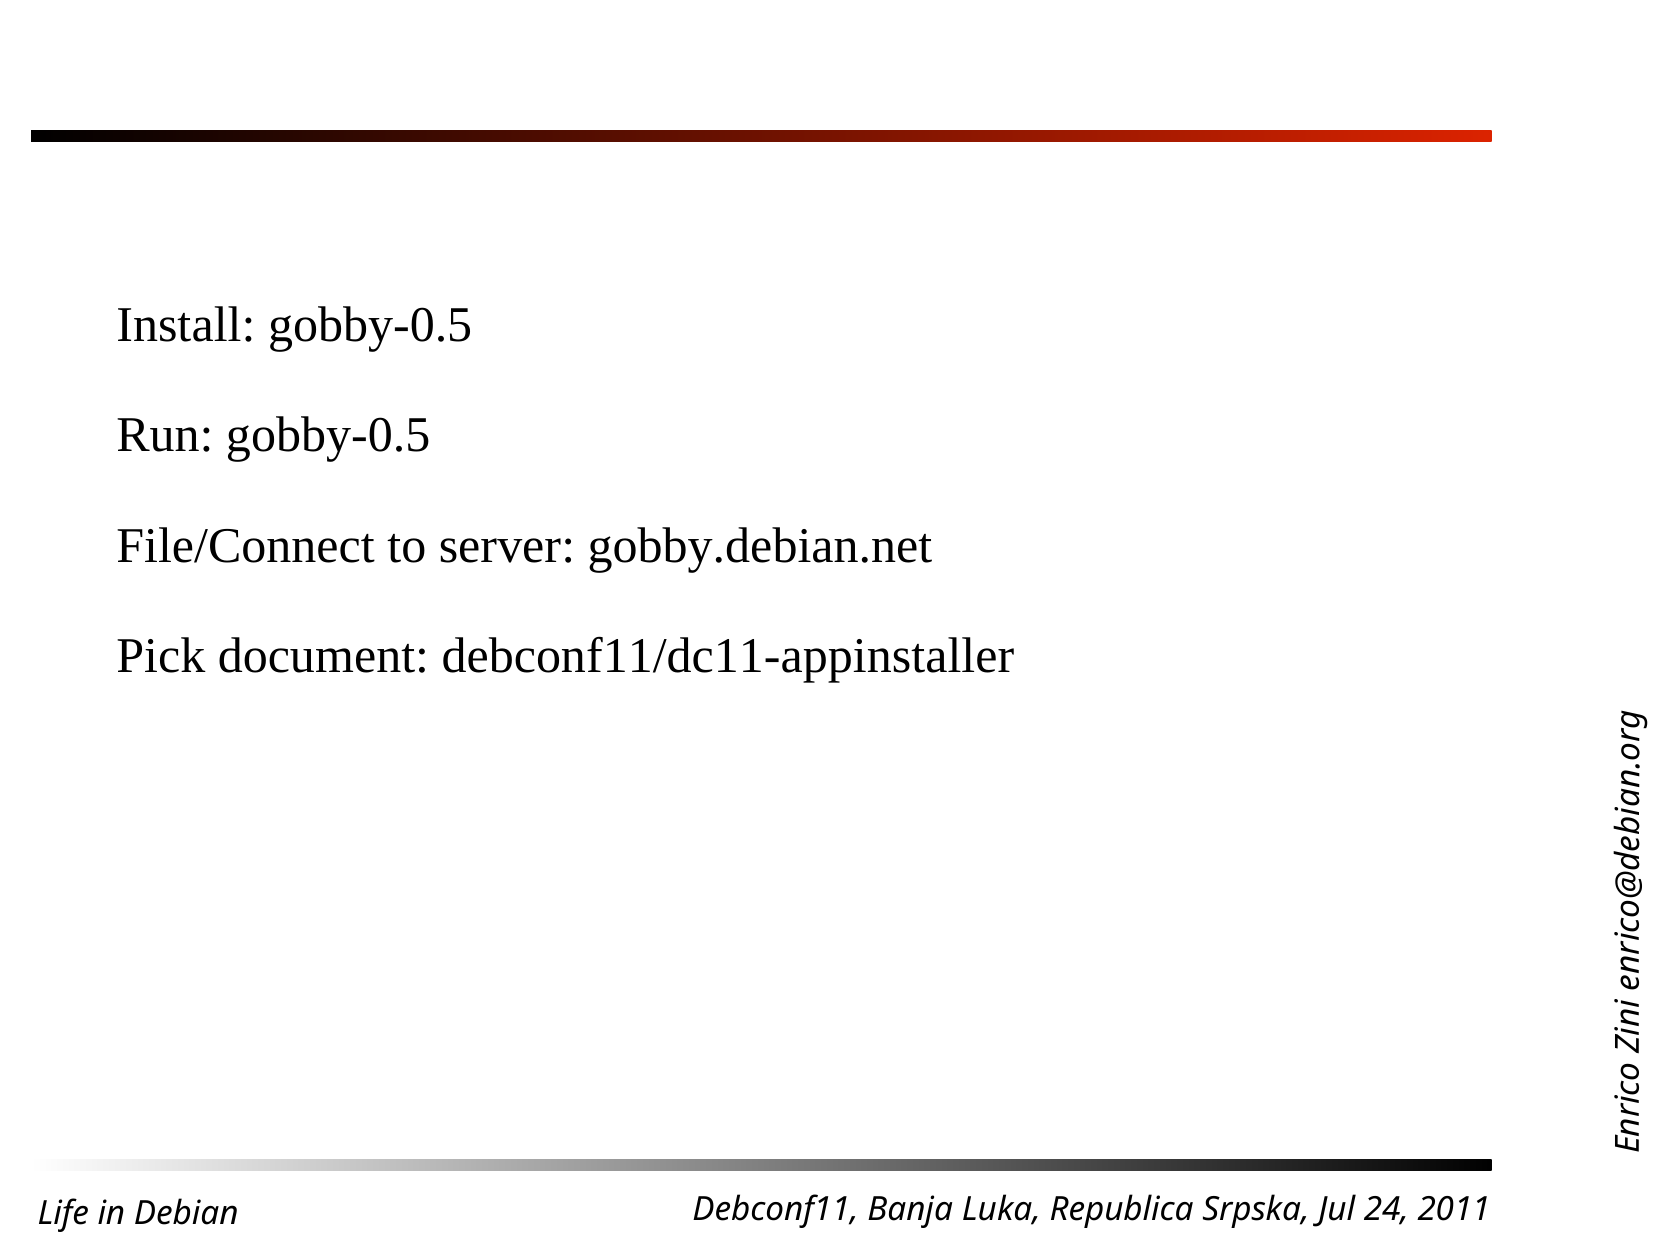

Install: gobby-0.5
Run: gobby-0.5
File/Connect to server: gobby.debian.net
Pick document: debconf11/dc11-appinstaller